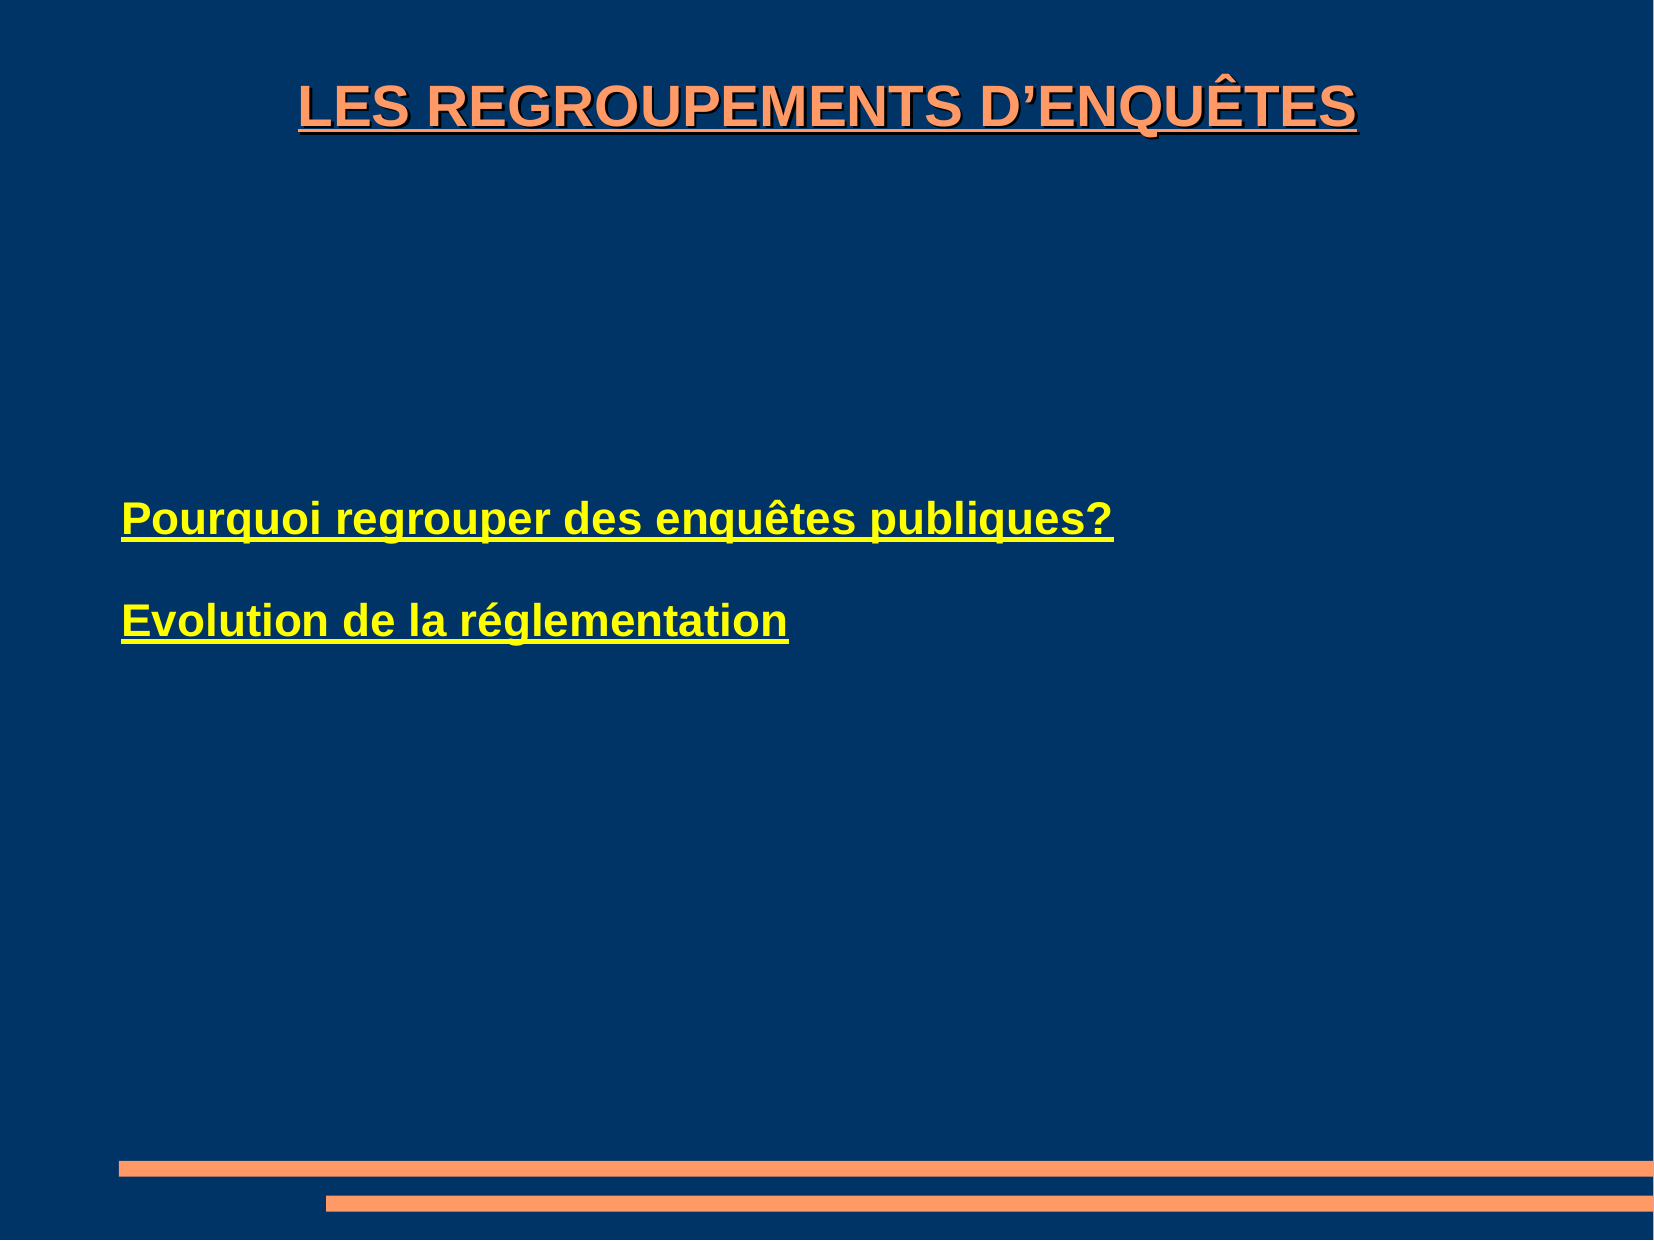

# LES REGROUPEMENTS D’ENQUÊTES
Pourquoi regrouper des enquêtes publiques?
Evolution de la réglementation